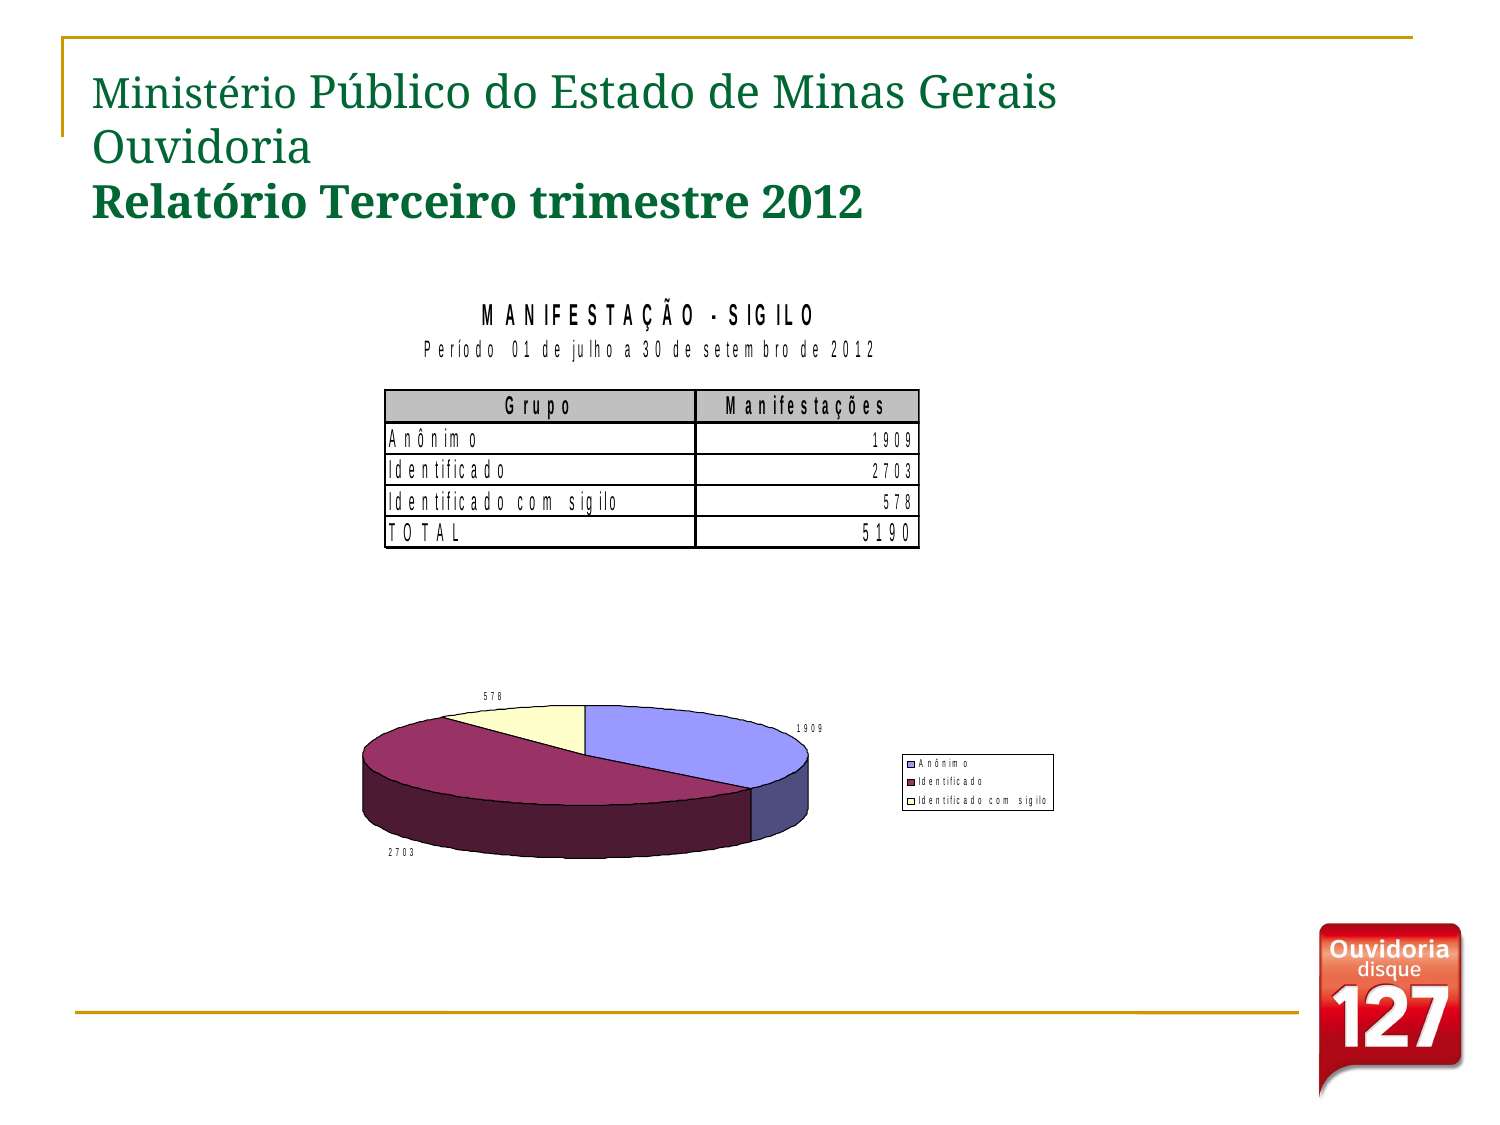

Ministério Público do Estado de Minas Gerais
Ouvidoria
Relatório Terceiro trimestre 2012